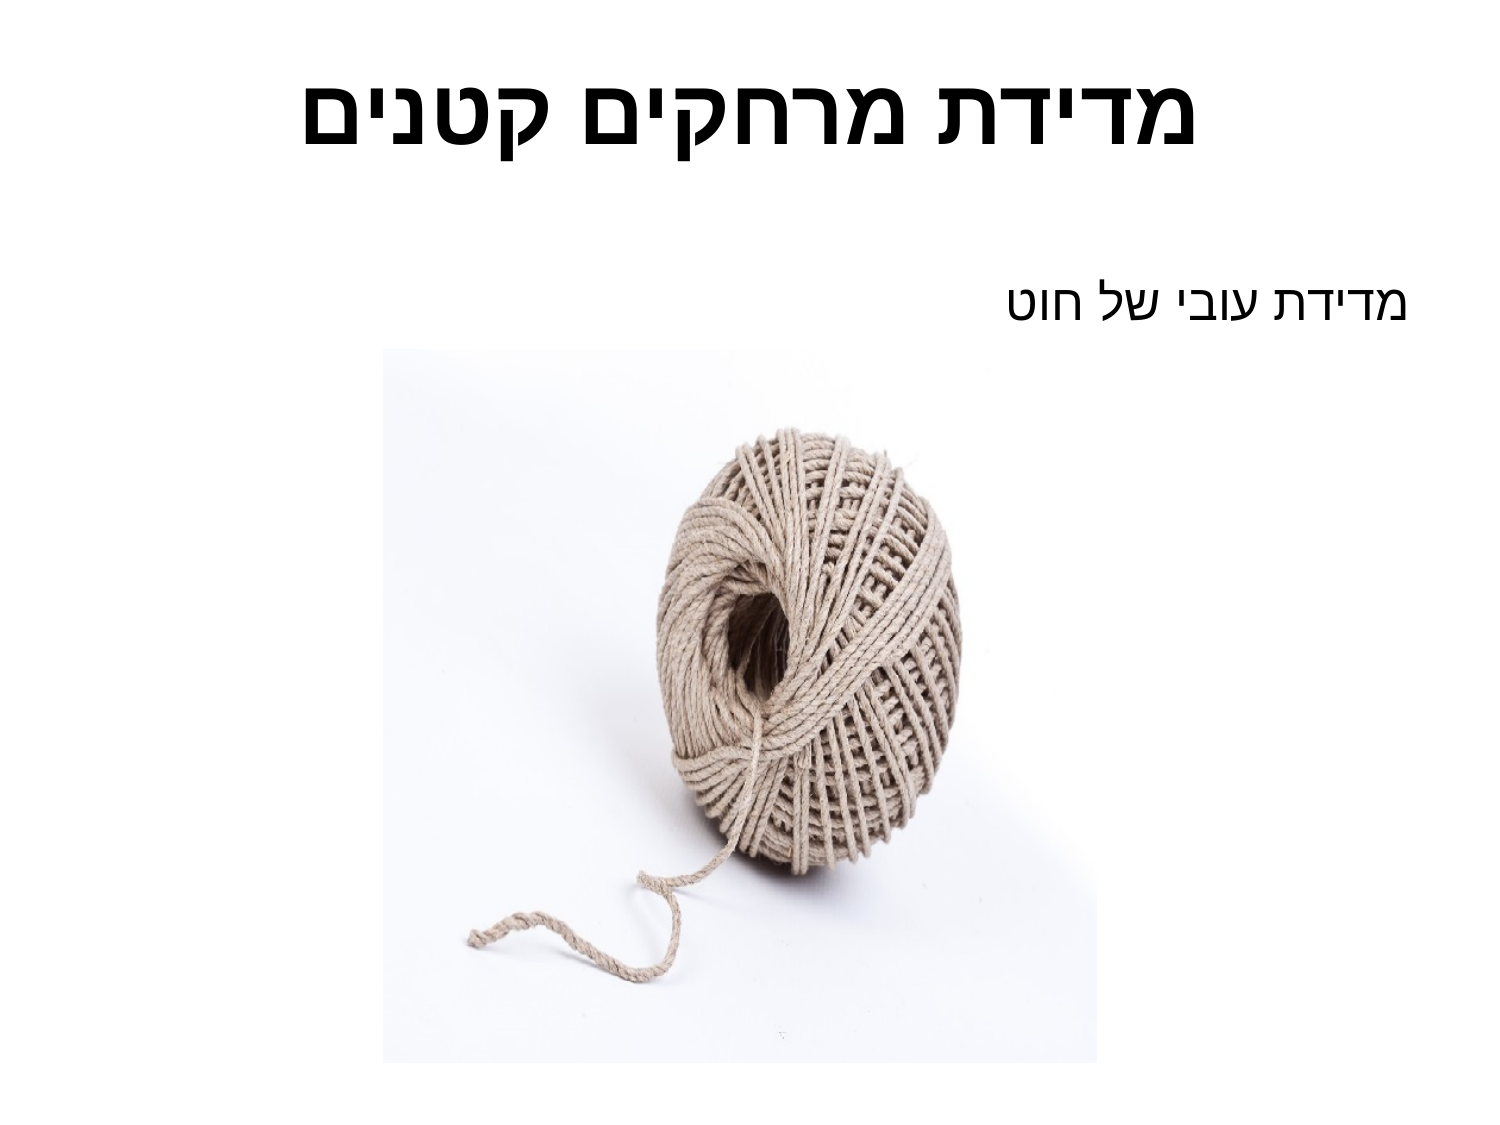

מדידת מרחקים קטנים
# מדידת עובי של חוט